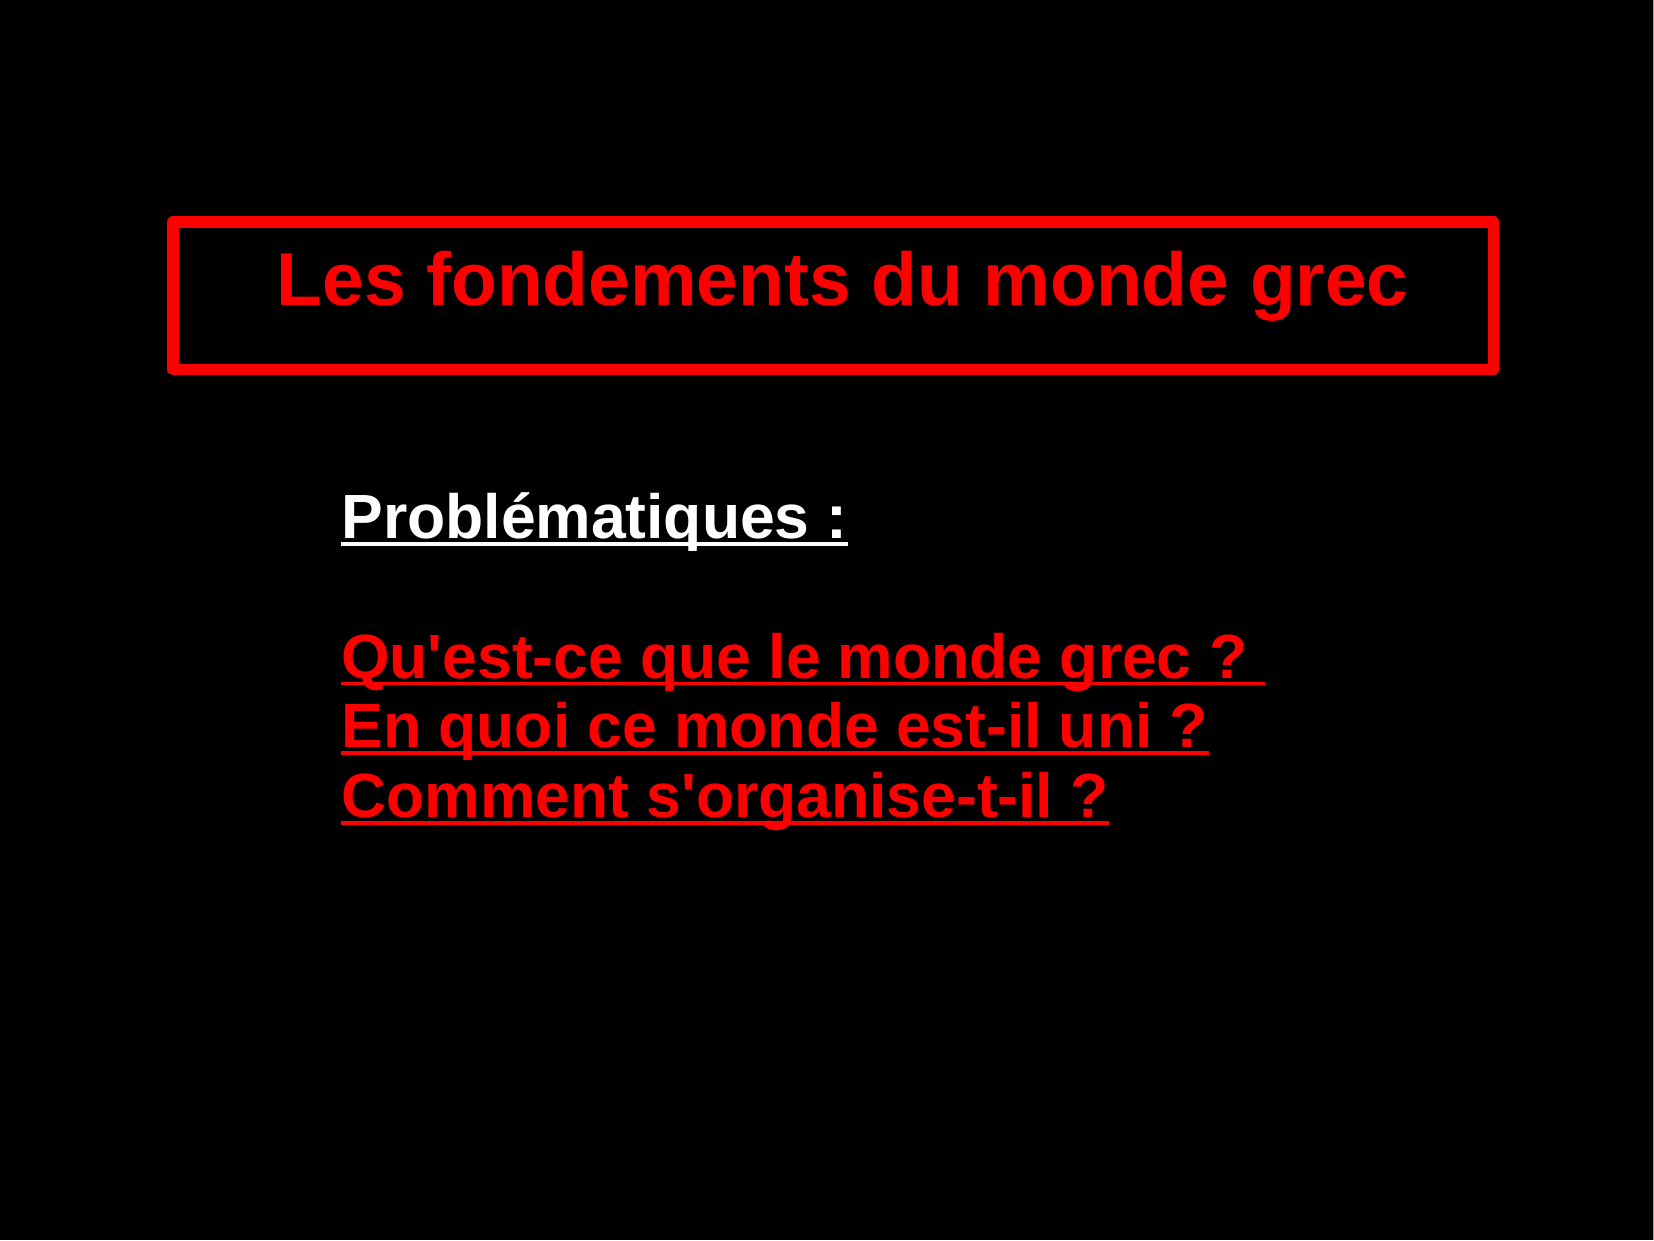

Les fondements du monde grec
Problématiques :
Qu'est-ce que le monde grec ?
En quoi ce monde est-il uni ?
Comment s'organise-t-il ?